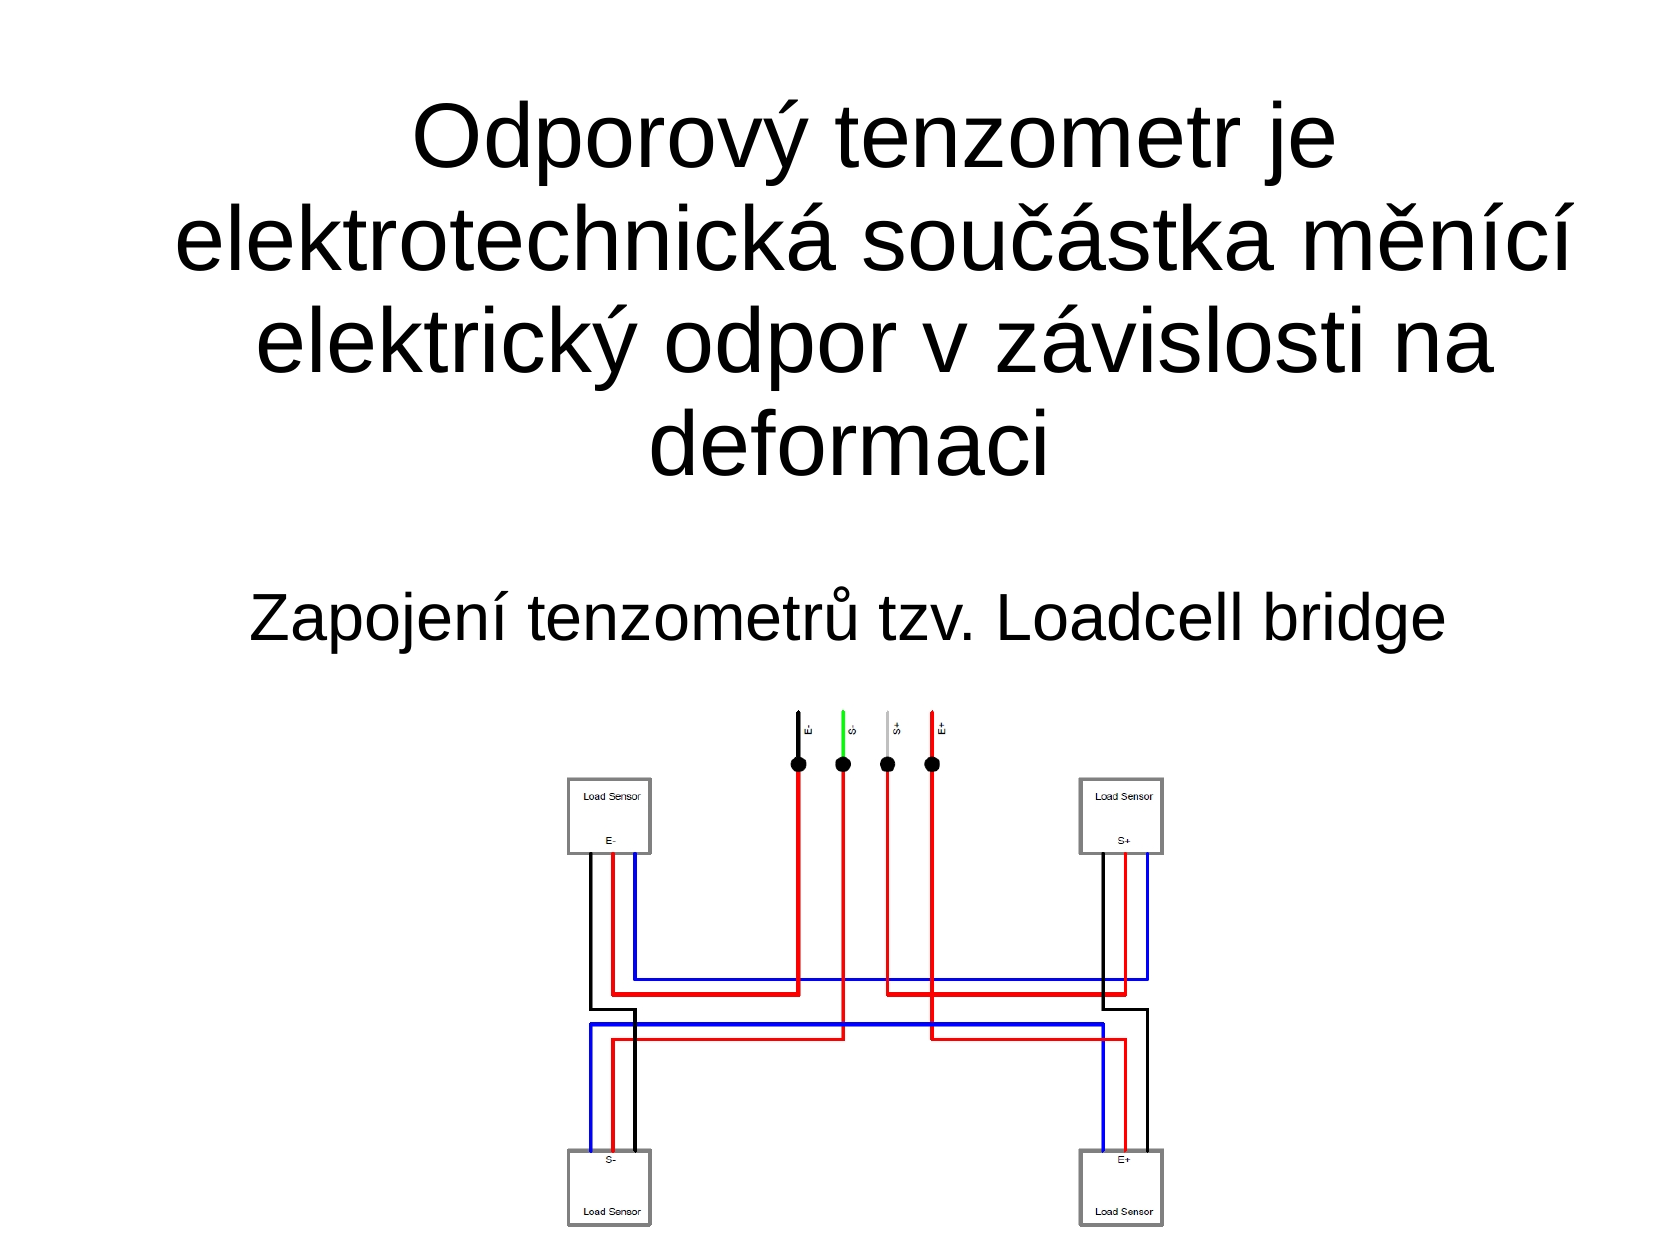

# Odporový tenzometr je elektrotechnická součástka měnící elektrický odpor v závislosti na deformaci
Zapojení tenzometrů tzv. Loadcell bridge